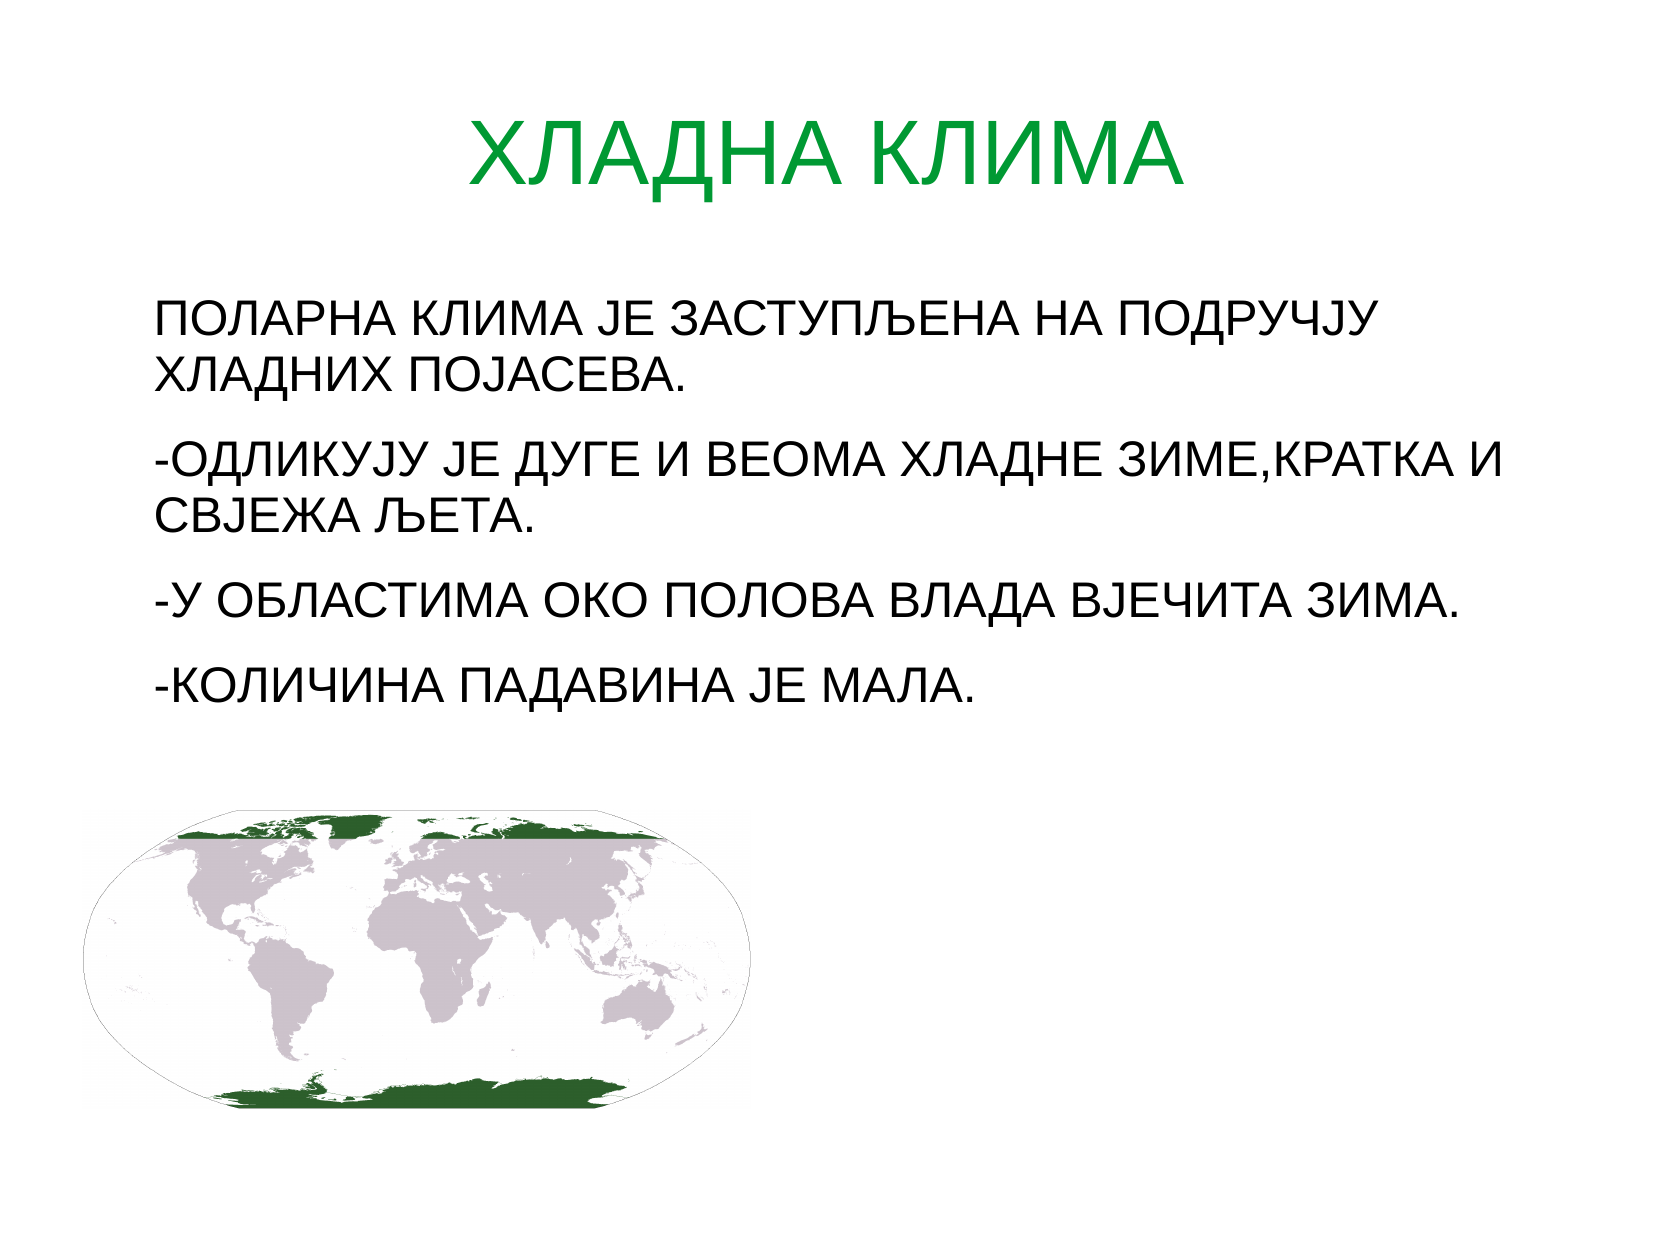

# ХЛАДНА КЛИМА
ПОЛАРНА КЛИМА ЈЕ ЗАСТУПЉЕНА НА ПОДРУЧЈУ ХЛАДНИХ ПОЈАСЕВА.
-ОДЛИКУЈУ ЈЕ ДУГЕ И ВЕОМА ХЛАДНЕ ЗИМЕ,КРАТКА И СВЈЕЖА ЉЕТА.
-У ОБЛАСТИМА ОКО ПОЛОВА ВЛАДА ВЈЕЧИТА ЗИМА.
-КОЛИЧИНА ПАДАВИНА ЈЕ МАЛА.